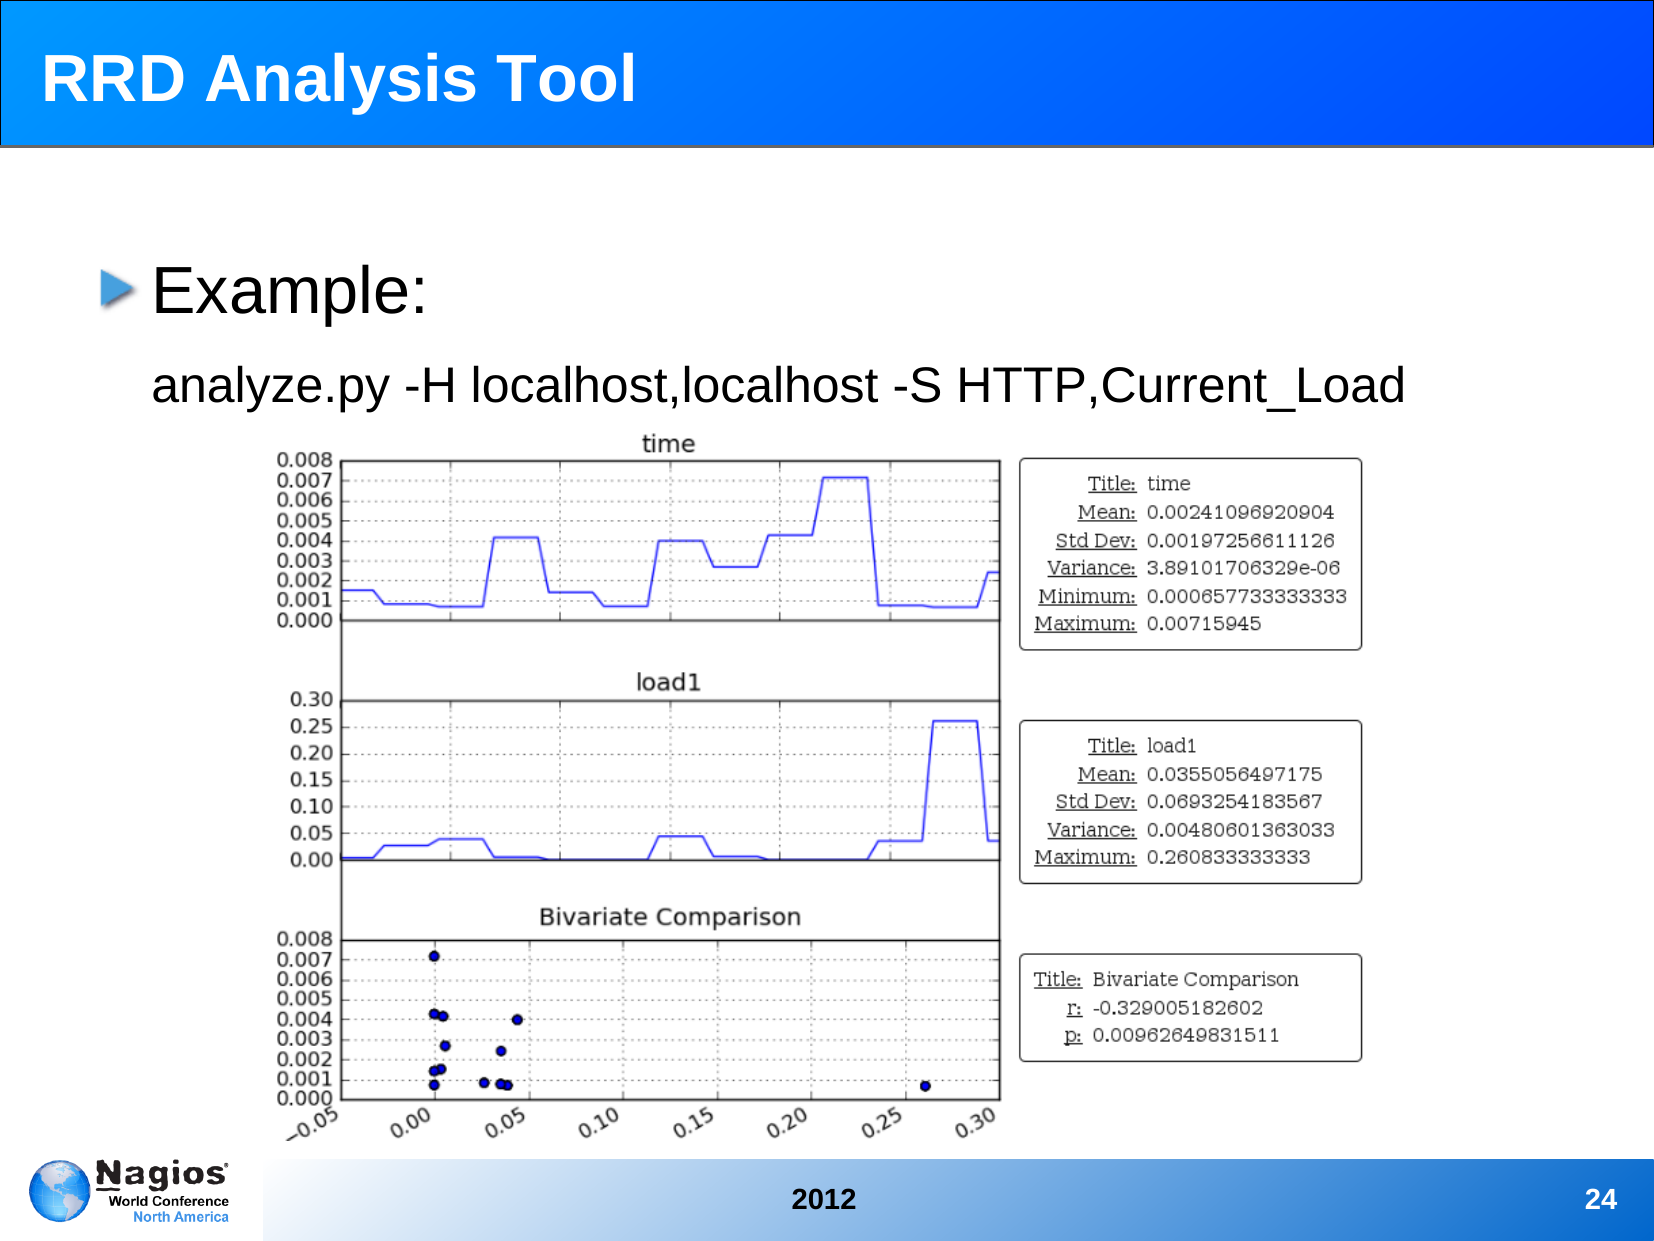

# RRD Analysis Tool
Example:
analyze.py -H localhost,localhost -S HTTP,Current_Load
2011
24